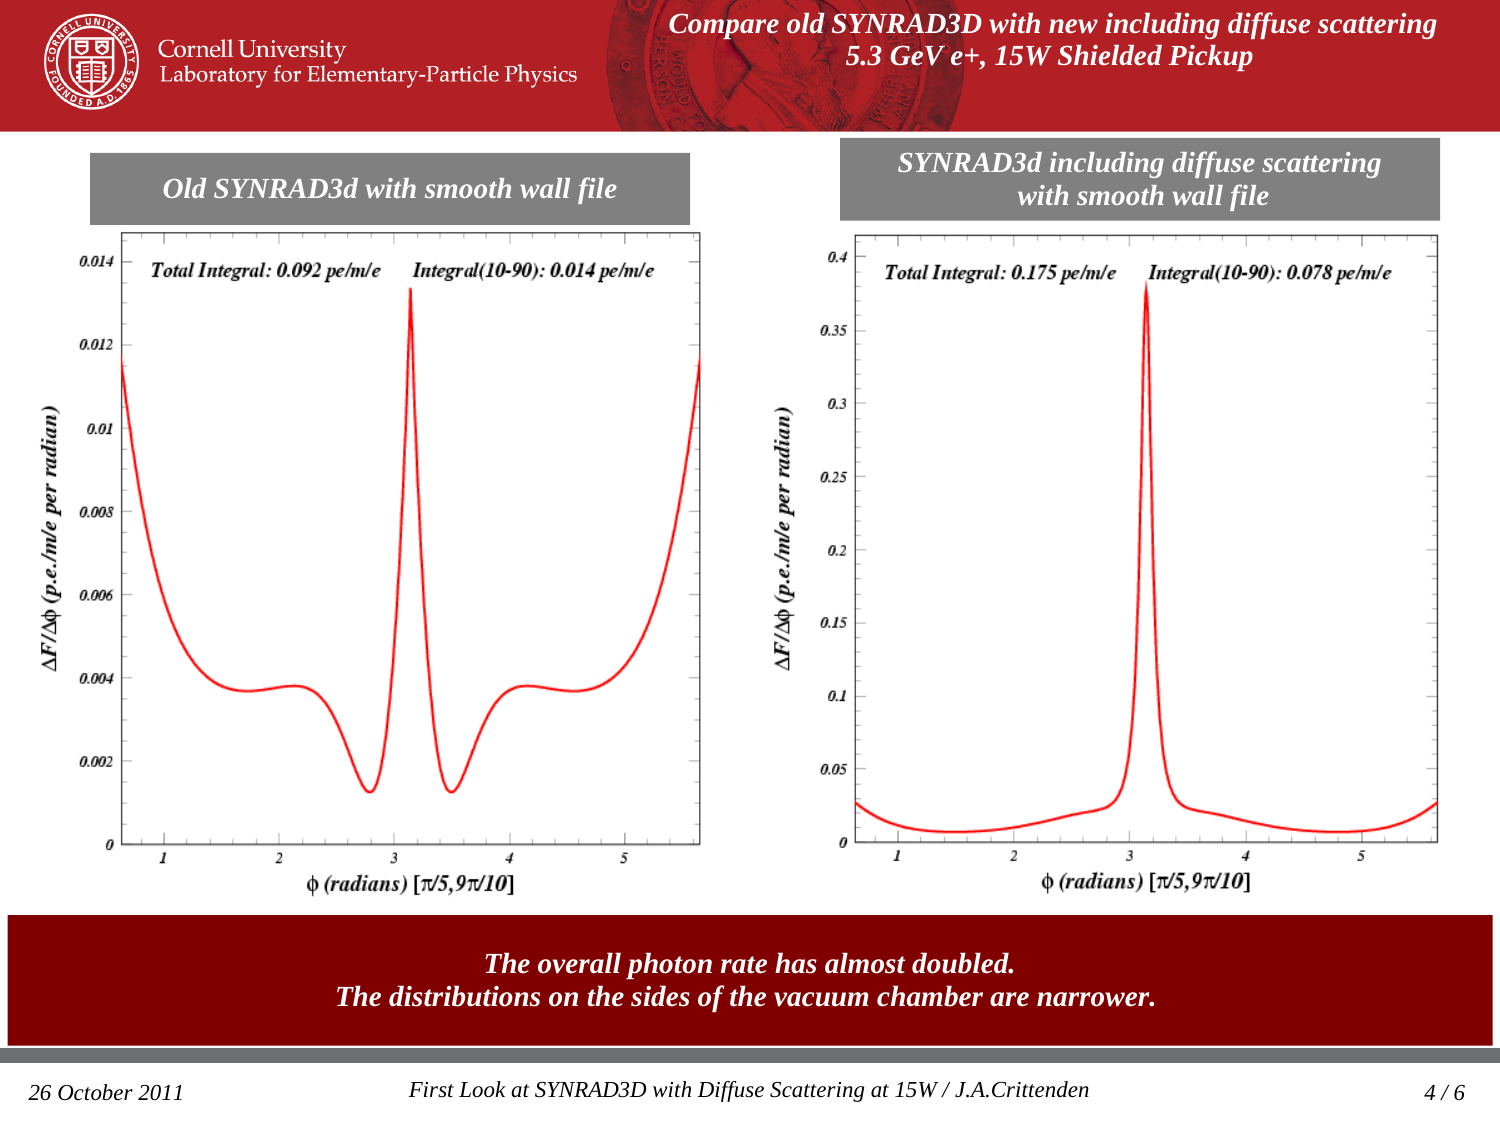

Compare old SYNRAD3D with new including diffuse scattering
5.3 GeV e+, 15W Shielded Pickup
SYNRAD3d including diffuse scattering
 with smooth wall file
Old SYNRAD3d with smooth wall file
The overall photon rate has almost doubled.
The distributions on the sides of the vacuum chamber are narrower.